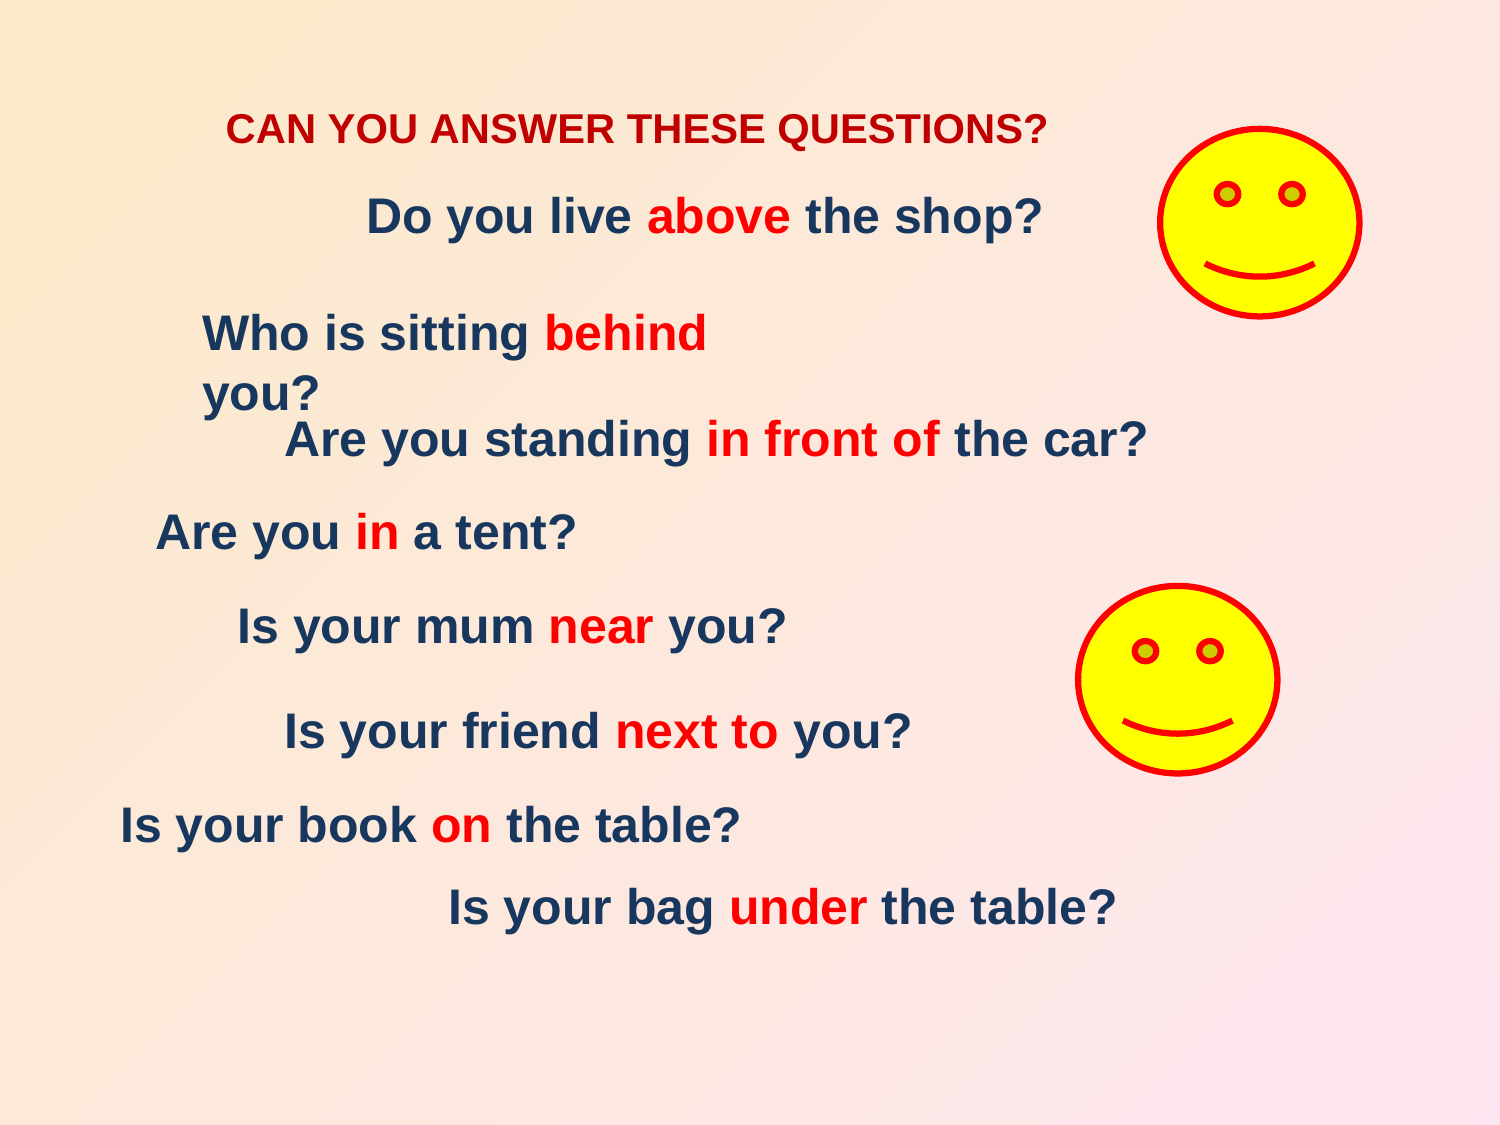

CAN YOU ANSWER THESE QUESTIONS?
Do you live above the shop?
Who is sitting behind you?
Are you standing in front of the car?
Are you in a tent?
Is your mum near you?
Is your friend next to you?
Is your book on the table?
Is your bag under the table?